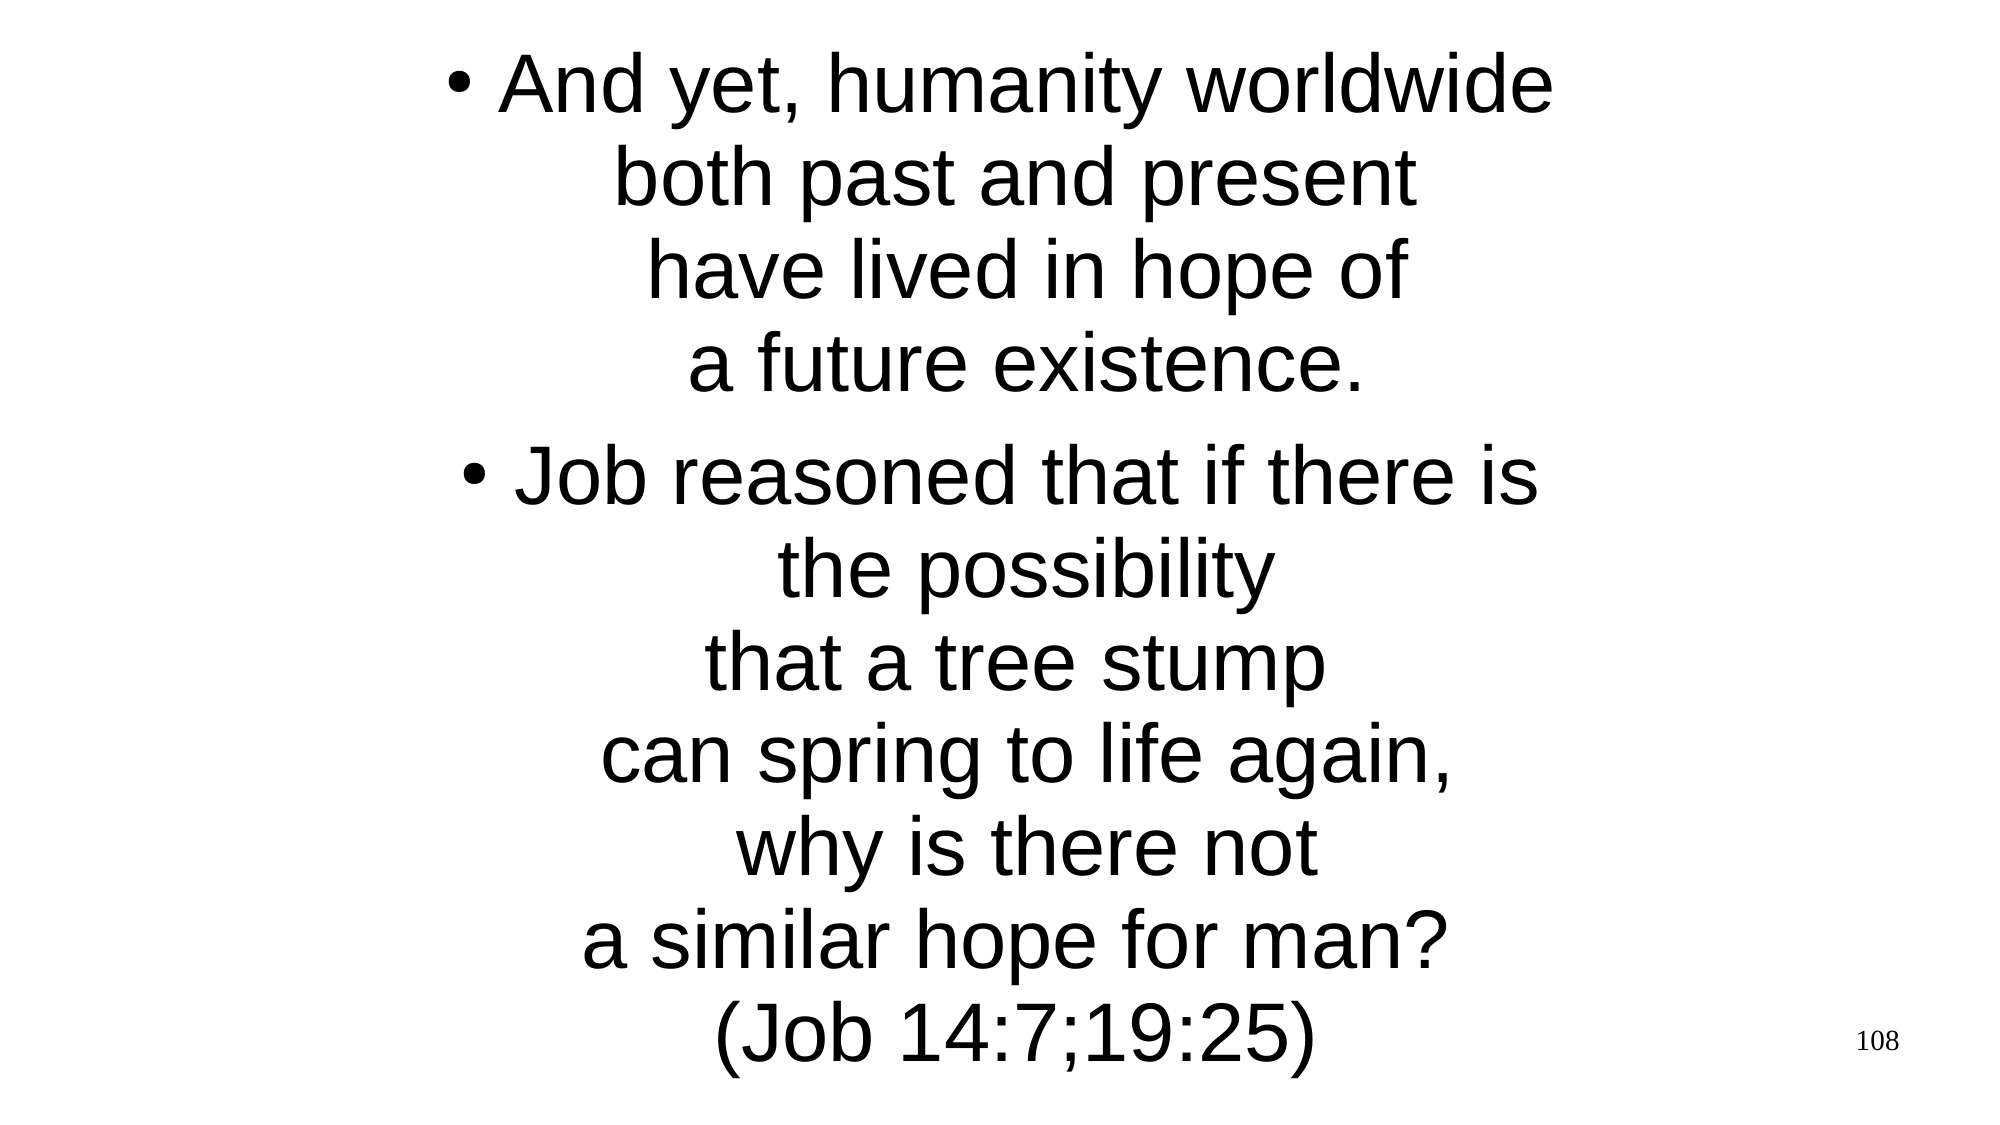

# And yet, humanity worldwide both past and present have lived in hope of a future existence.
Job reasoned that if there is
 the possibility
that a tree stump
can spring to life again,
 why is there not
a similar hope for man?
(Job 14:7;19:25)
108